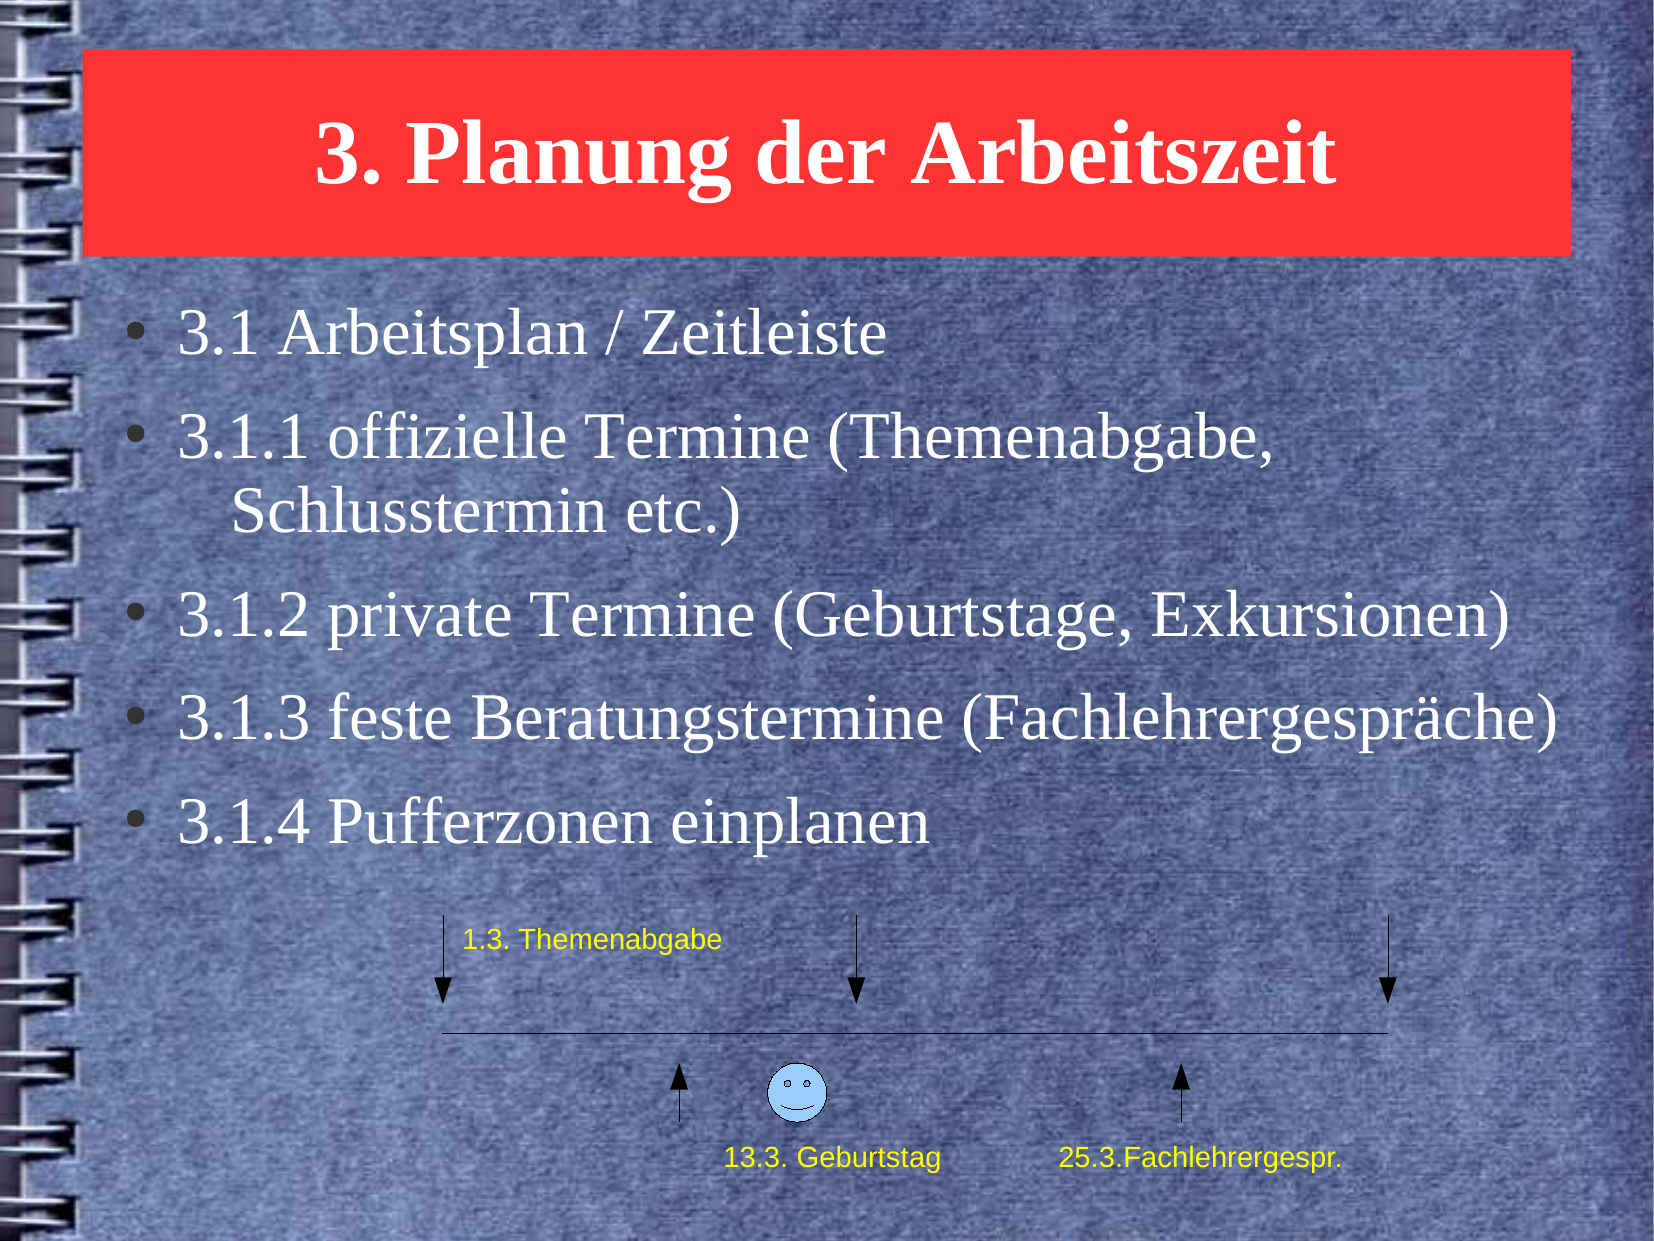

# 3. Planung der Arbeitszeit
3.1 Arbeitsplan / Zeitleiste
3.1.1 offizielle Termine (Themenabgabe, Schlusstermin etc.)
3.1.2 private Termine (Geburtstage, Exkursionen)
3.1.3 feste Beratungstermine (Fachlehrergespräche)
3.1.4 Pufferzonen einplanen
1.3. Themenabgabe
13.3. Geburtstag
25.3.Fachlehrergespr.